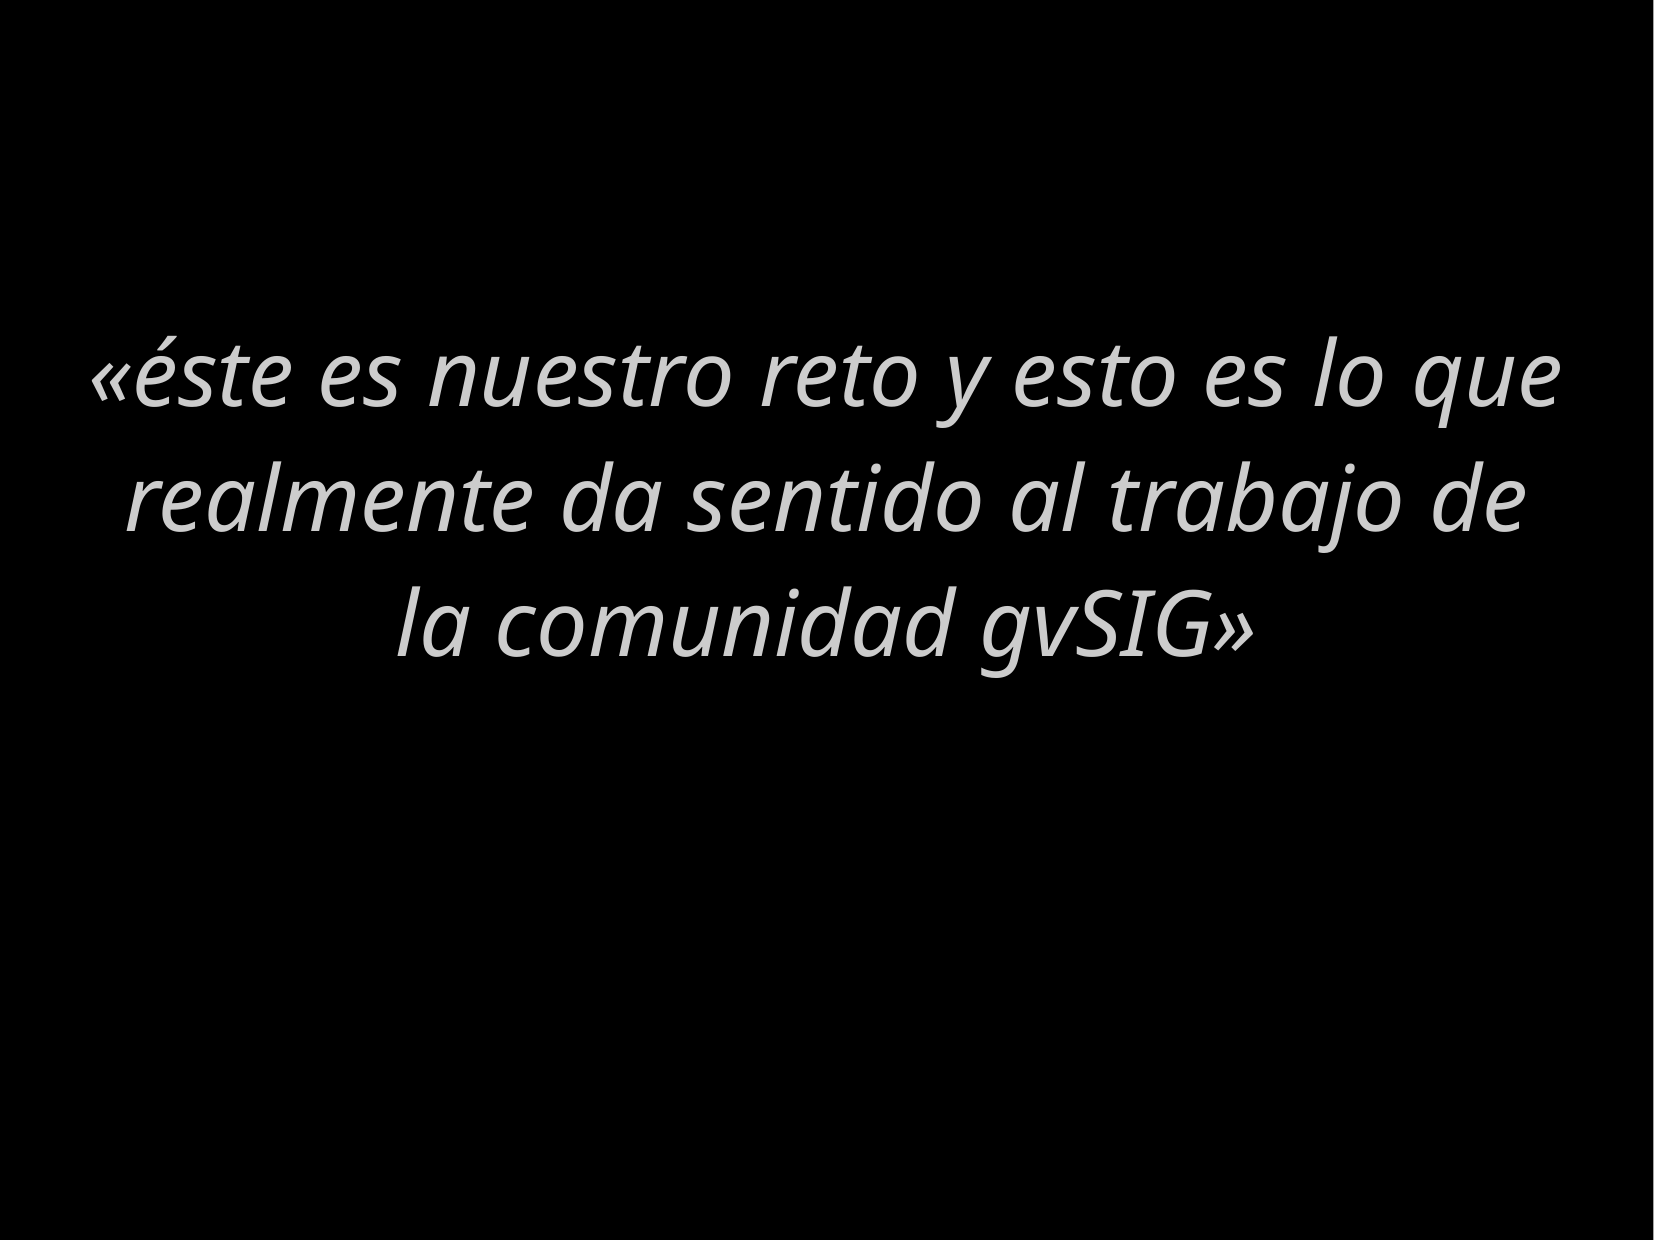

# «éste es nuestro reto y esto es lo que realmente da sentido al trabajo de la comunidad gvSIG»